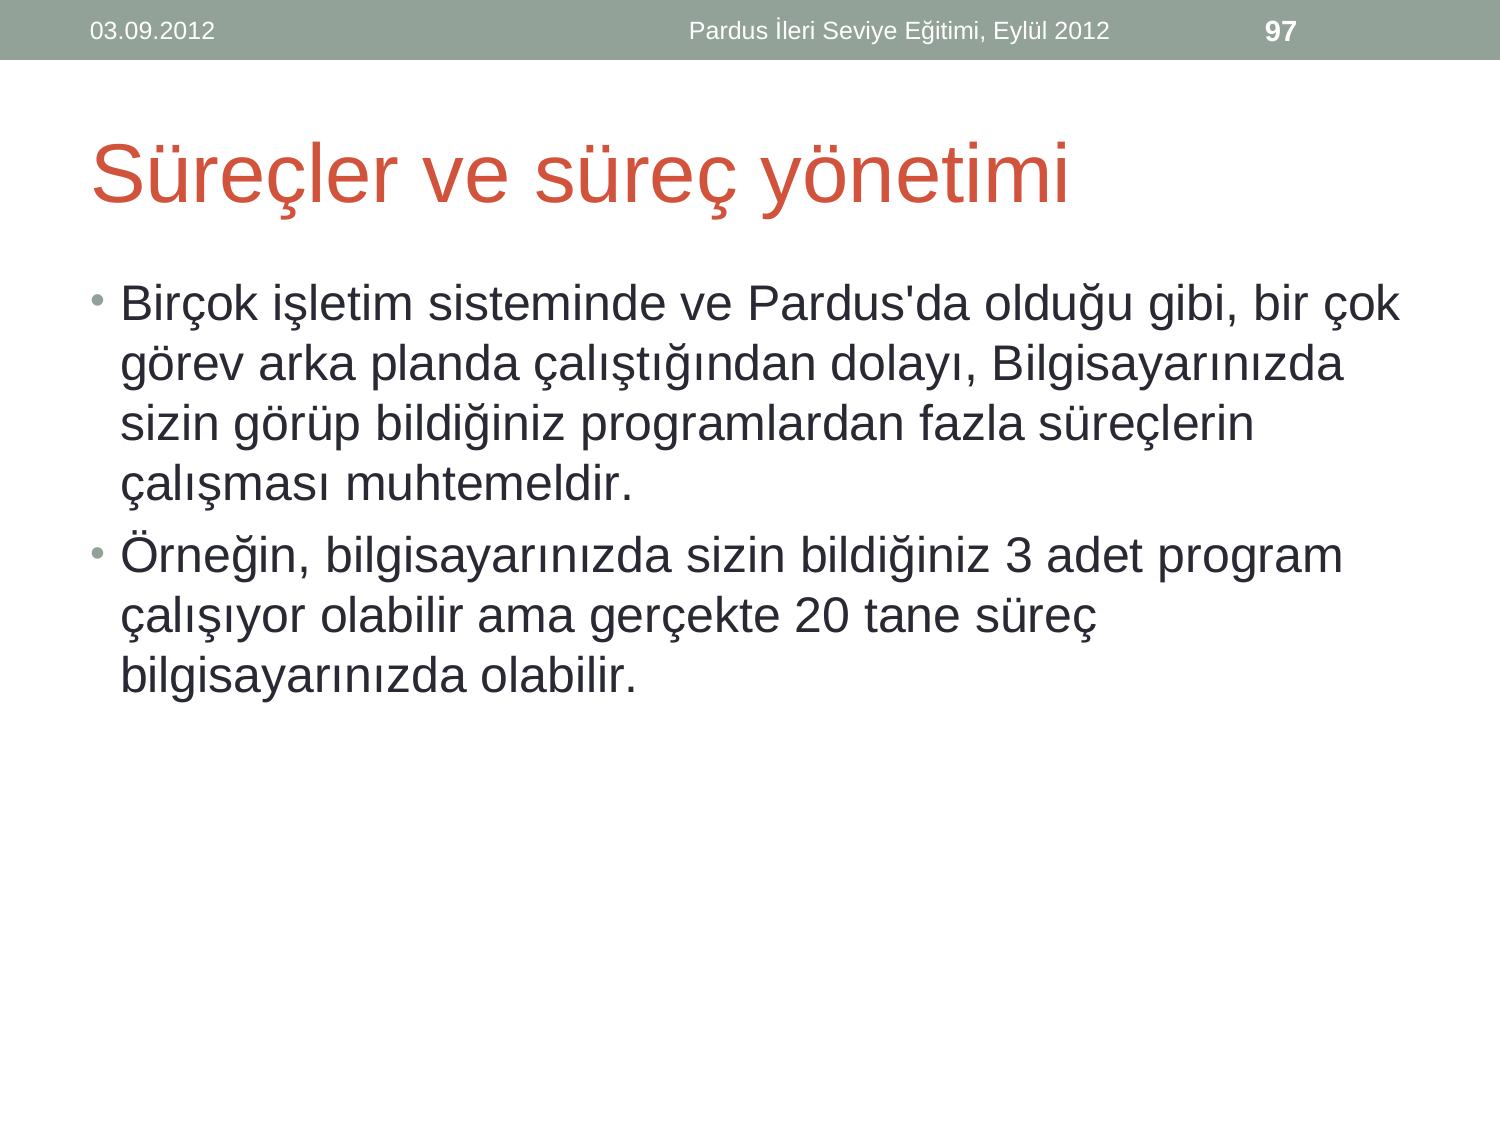

03.09.2012
Pardus İleri Seviye Eğitimi, Eylül 2012
# Süreçler ve süreç yönetimi
Birçok işletim sisteminde ve Pardus'da olduğu gibi, bir çok görev arka planda çalıştığından dolayı, Bilgisayarınızda sizin görüp bildiğiniz programlardan fazla süreçlerin çalışması muhtemeldir.
Örneğin, bilgisayarınızda sizin bildiğiniz 3 adet program çalışıyor olabilir ama gerçekte 20 tane süreç bilgisayarınızda olabilir.